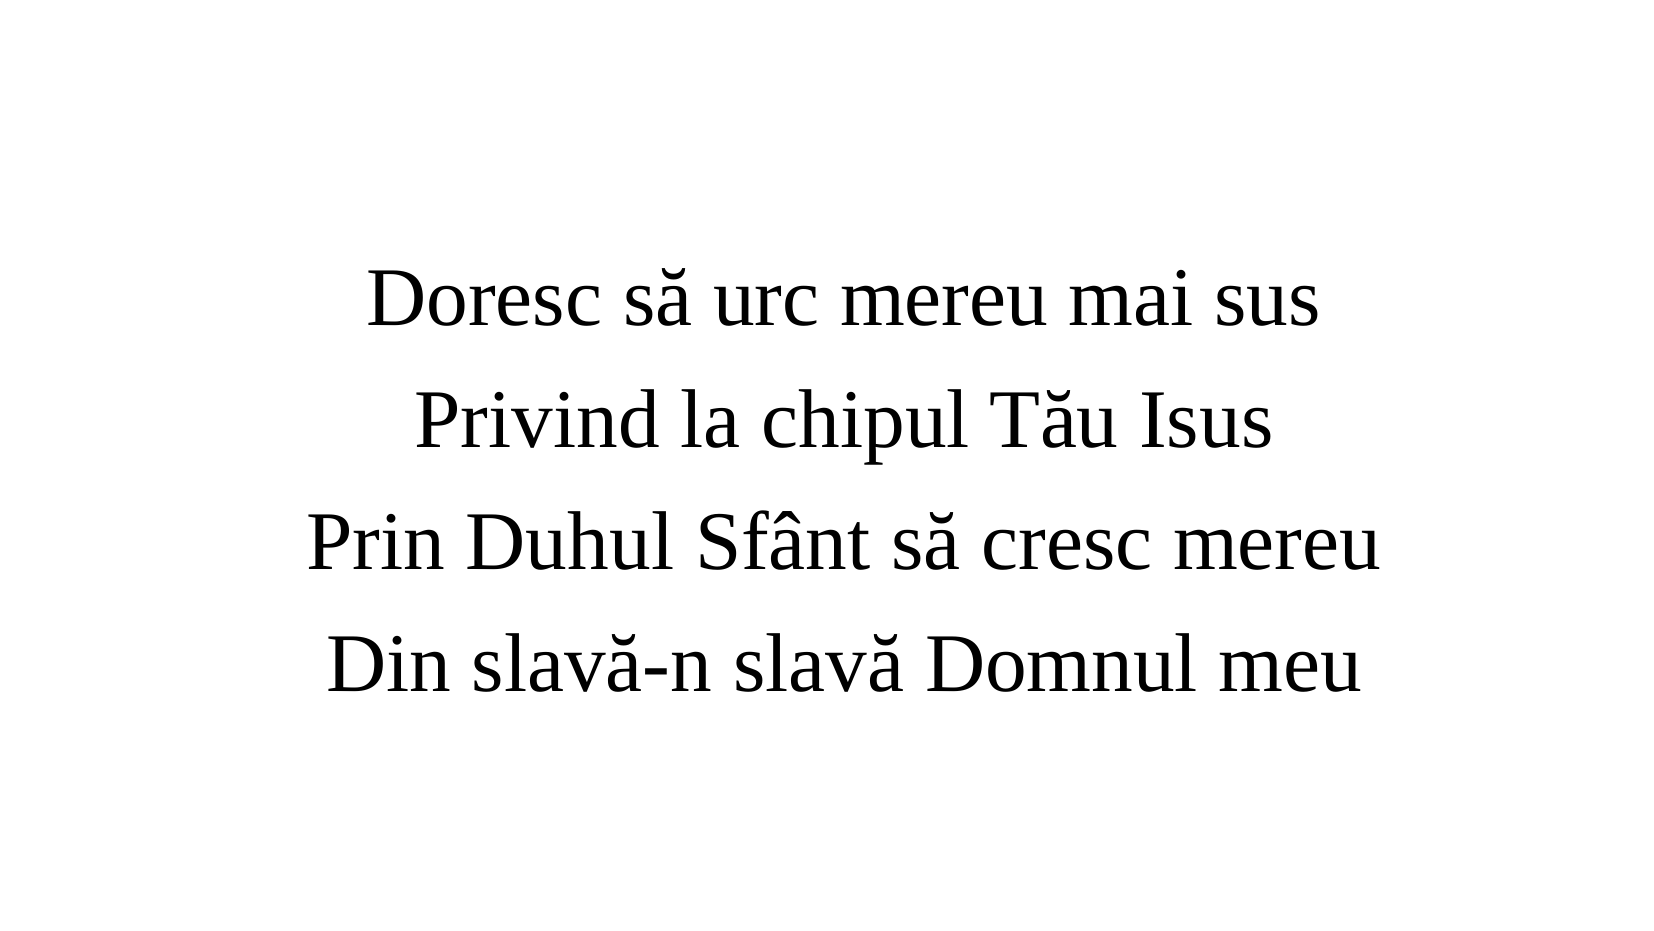

# Doresc să urc mereu mai sus
Privind la chipul Tău Isus
Prin Duhul Sfânt să cresc mereu
Din slavă-n slavă Domnul meu